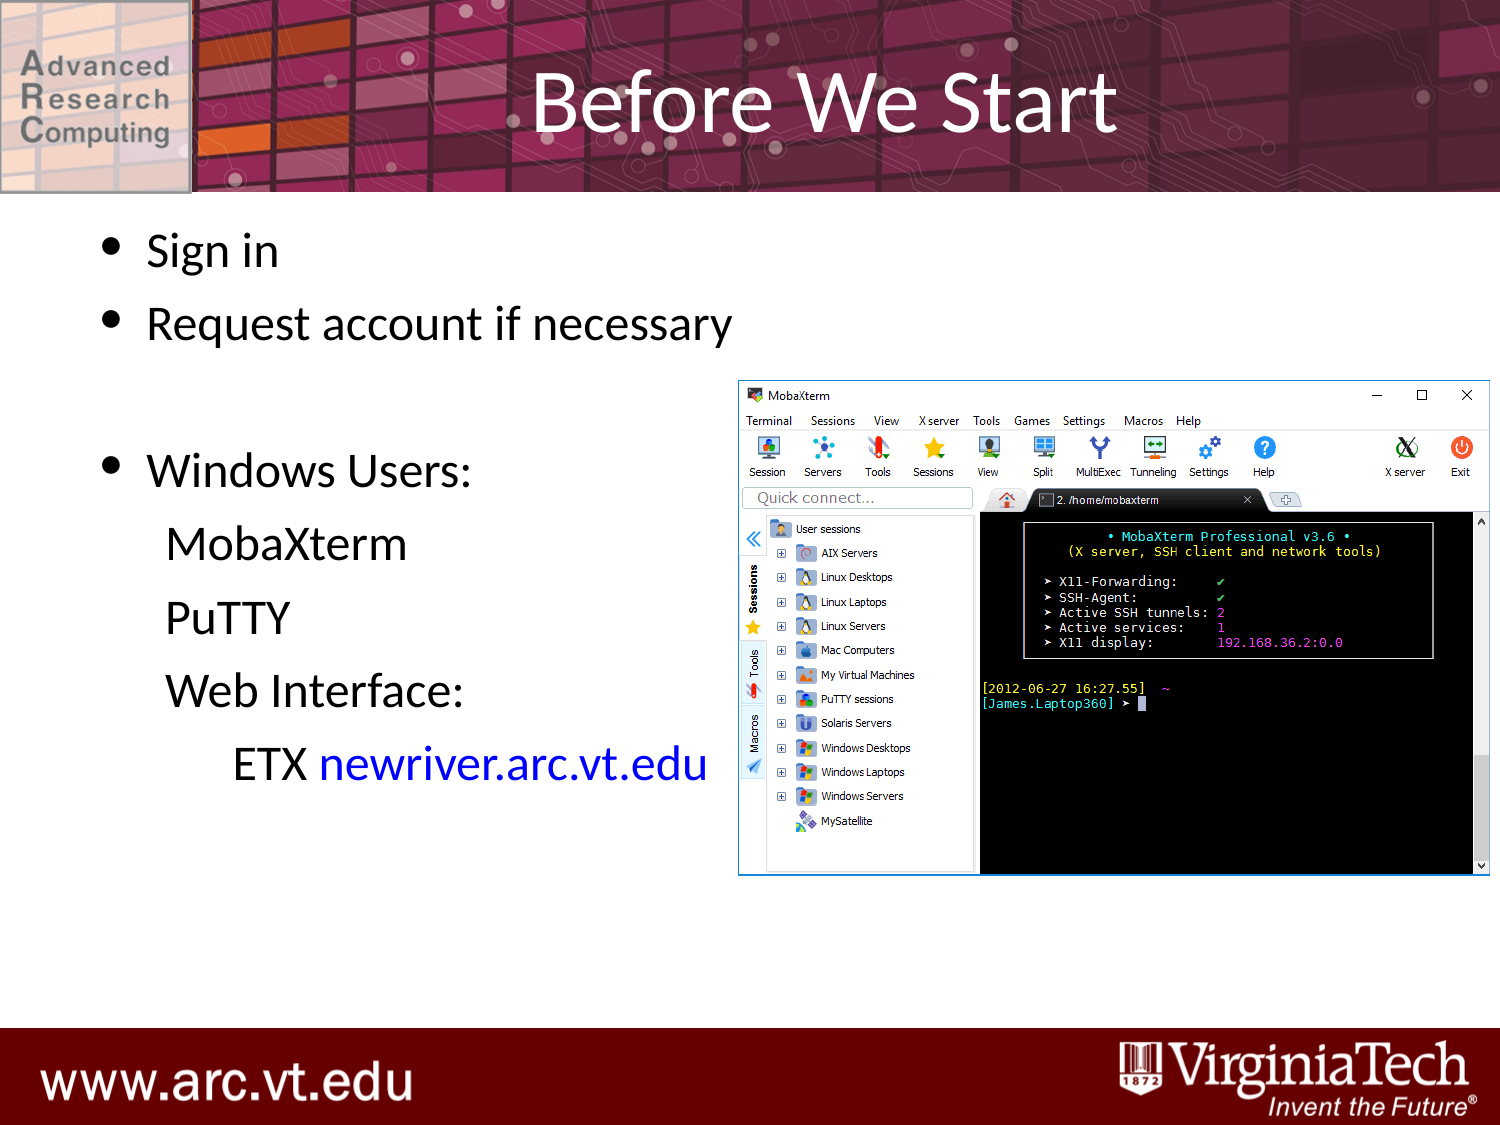

# Before We Start
Sign in
Request account if necessary
Windows Users:
MobaXterm
PuTTY
Web Interface:
 ETX newriver.arc.vt.edu